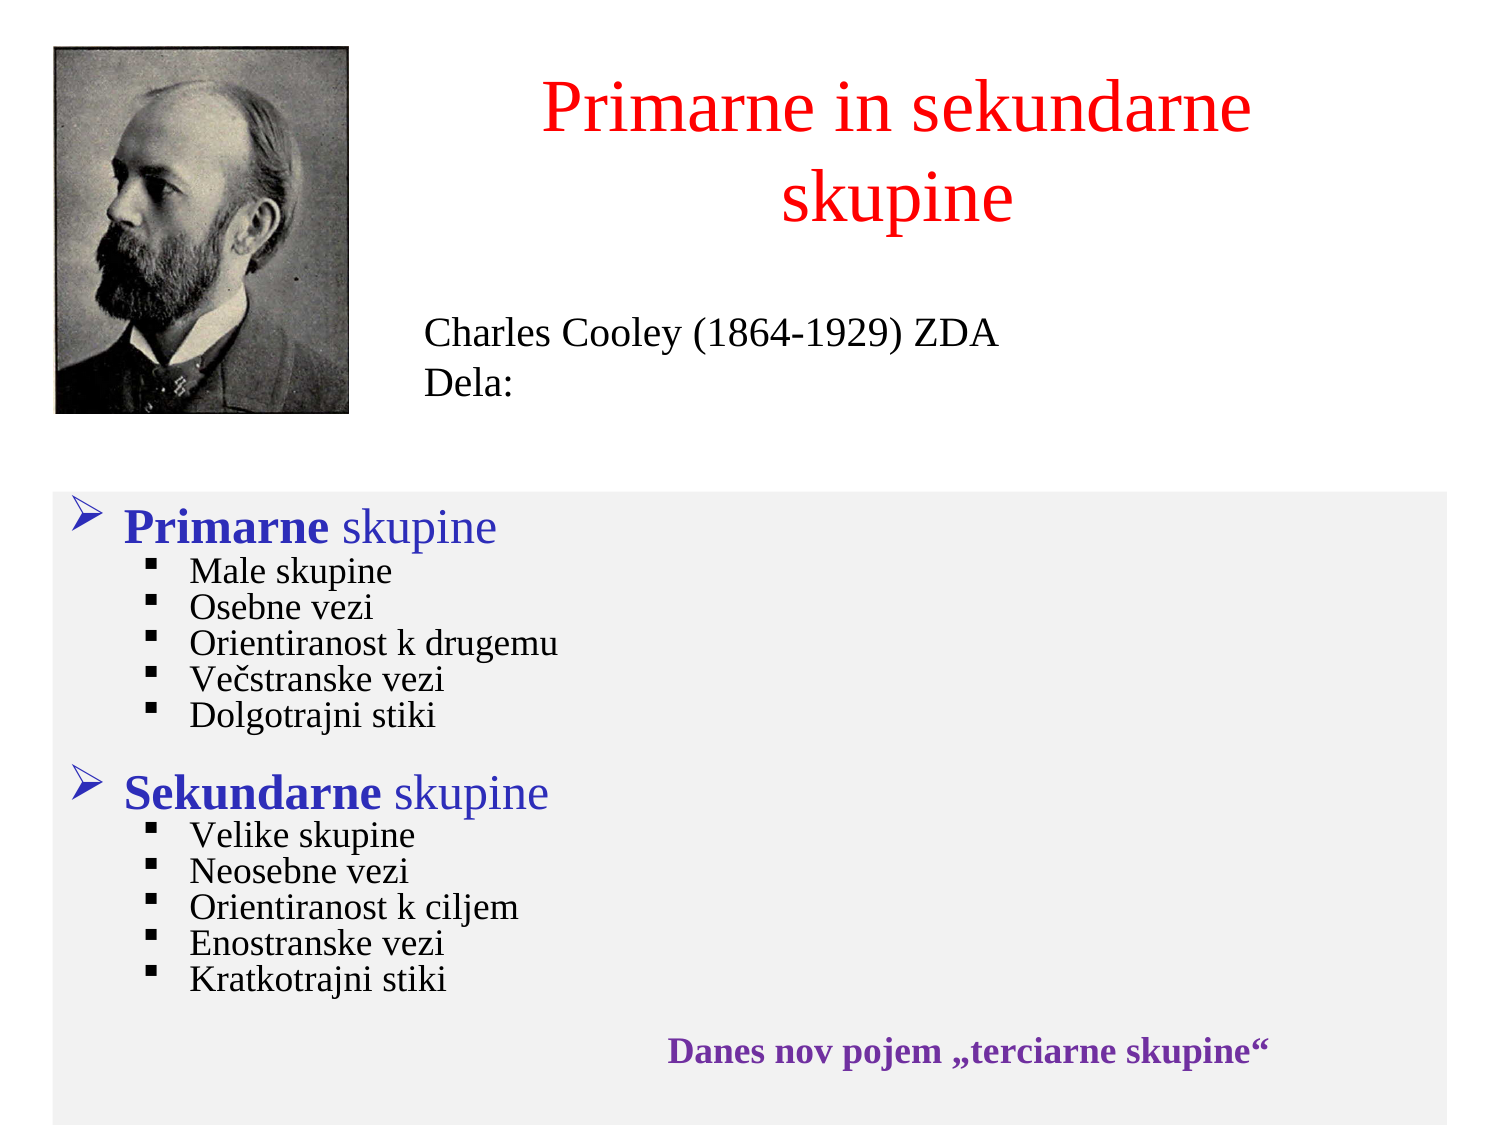

# Primarne in sekundarne skupine
Charles Cooley (1864-1929) ZDA
Dela:
Primarne skupine
Male skupine
Osebne vezi
Orientiranost k drugemu
Večstranske vezi
Dolgotrajni stiki
Sekundarne skupine
Velike skupine
Neosebne vezi
Orientiranost k ciljem
Enostranske vezi
Kratkotrajni stiki
					Danes nov pojem „terciarne skupine“